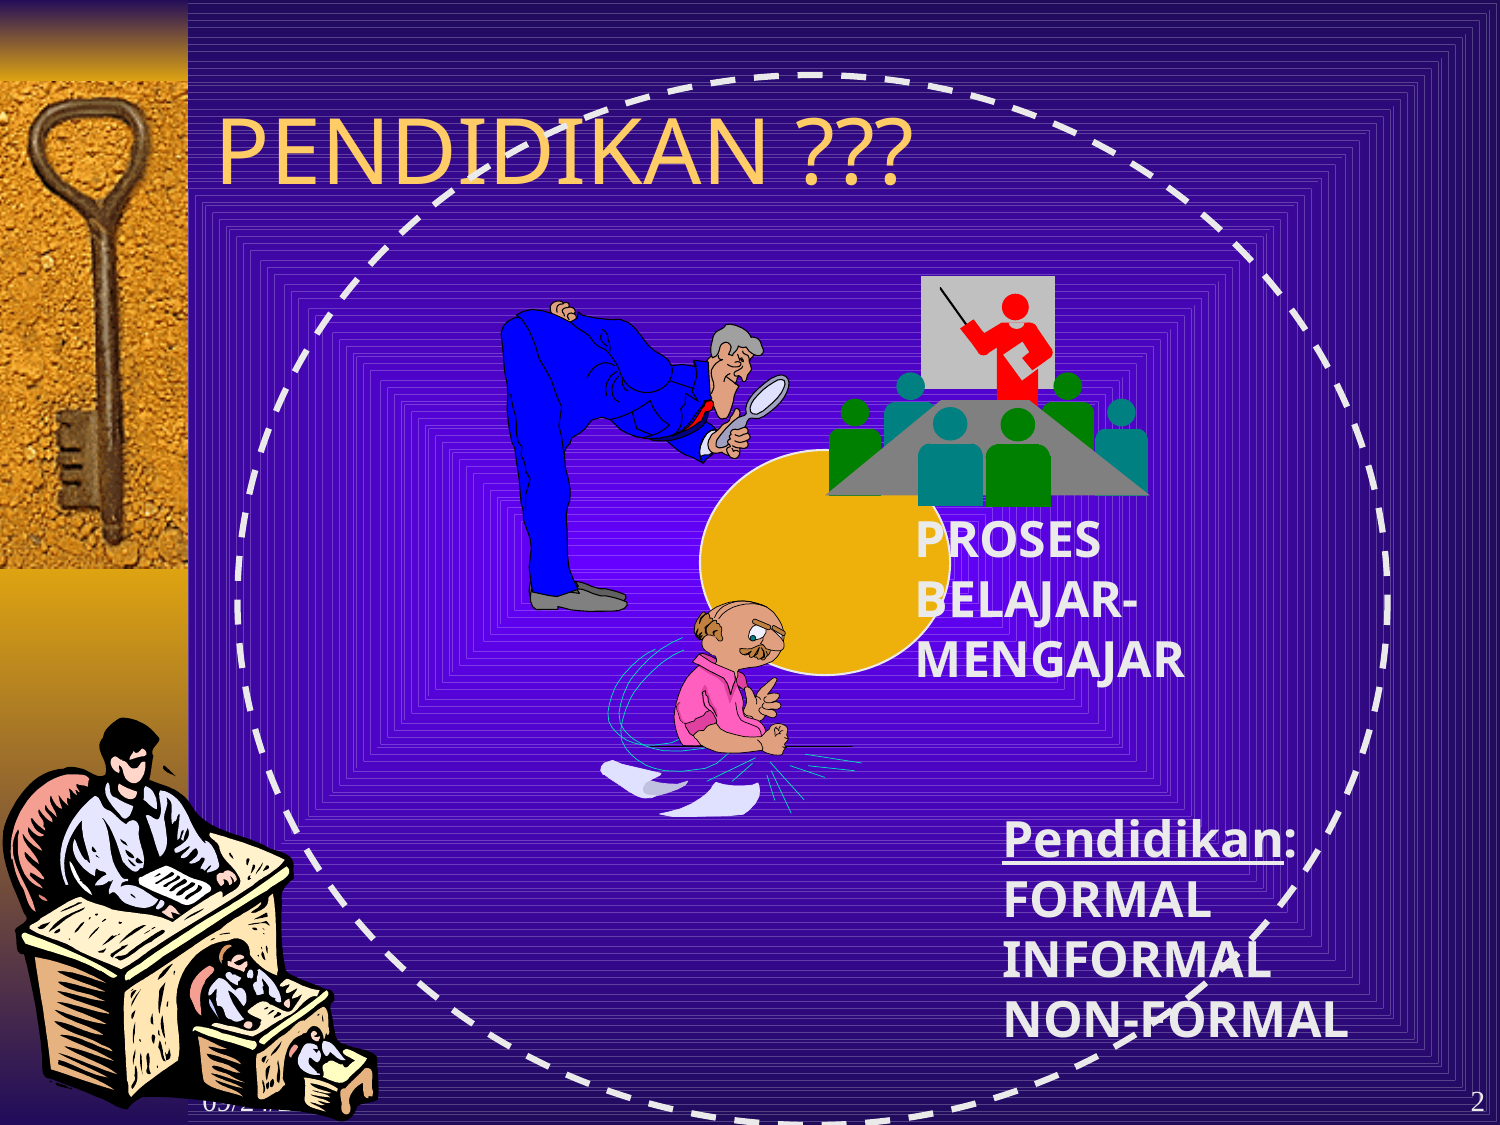

# PENDIDIKAN ???
PROSES BELAJAR-MENGAJAR
Pendidikan: FORMAL INFORMAL NON-FORMAL
2